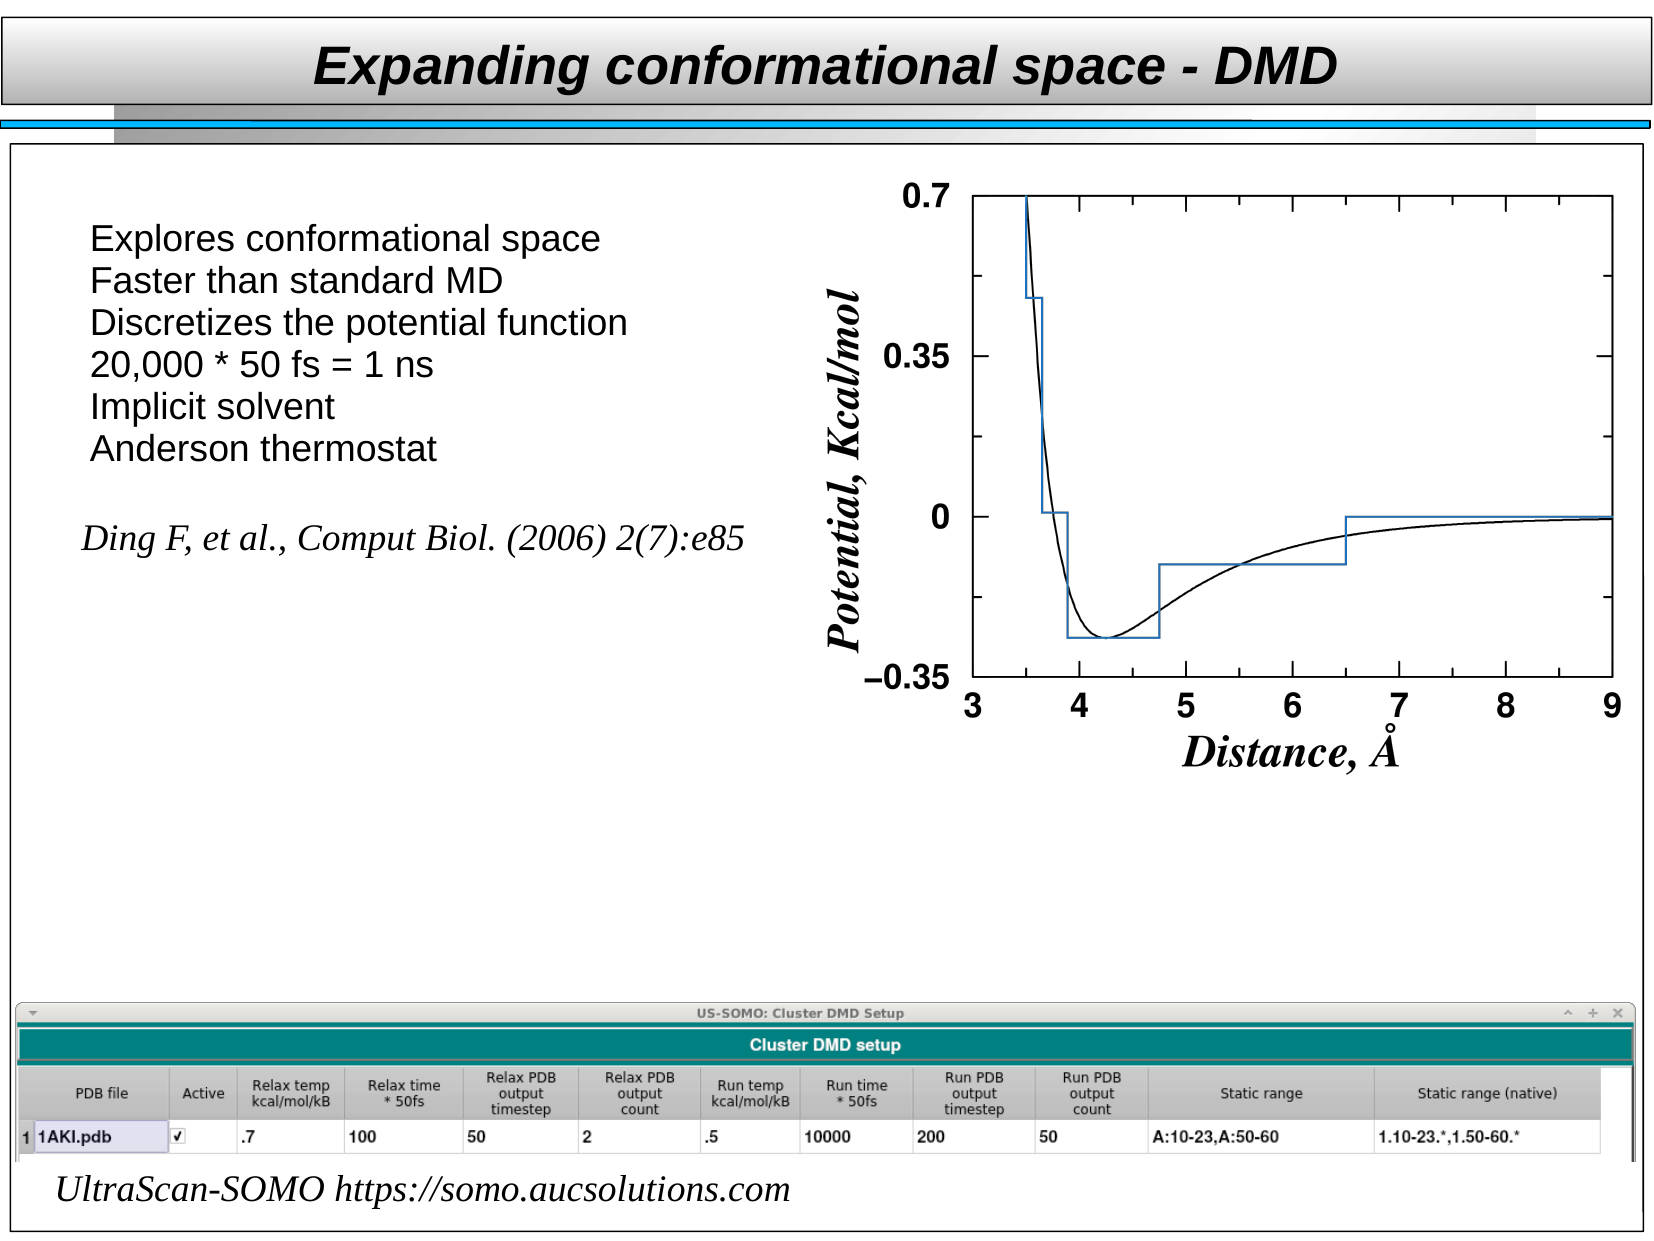

Expanding conformational space - DMD
Explores conformational space
Faster than standard MD
Discretizes the potential function
20,000 * 50 fs = 1 ns
Implicit solvent
Anderson thermostat
Ding F, et al., Comput Biol. (2006) 2(7):e85
UltraScan-SOMO https://somo.aucsolutions.com